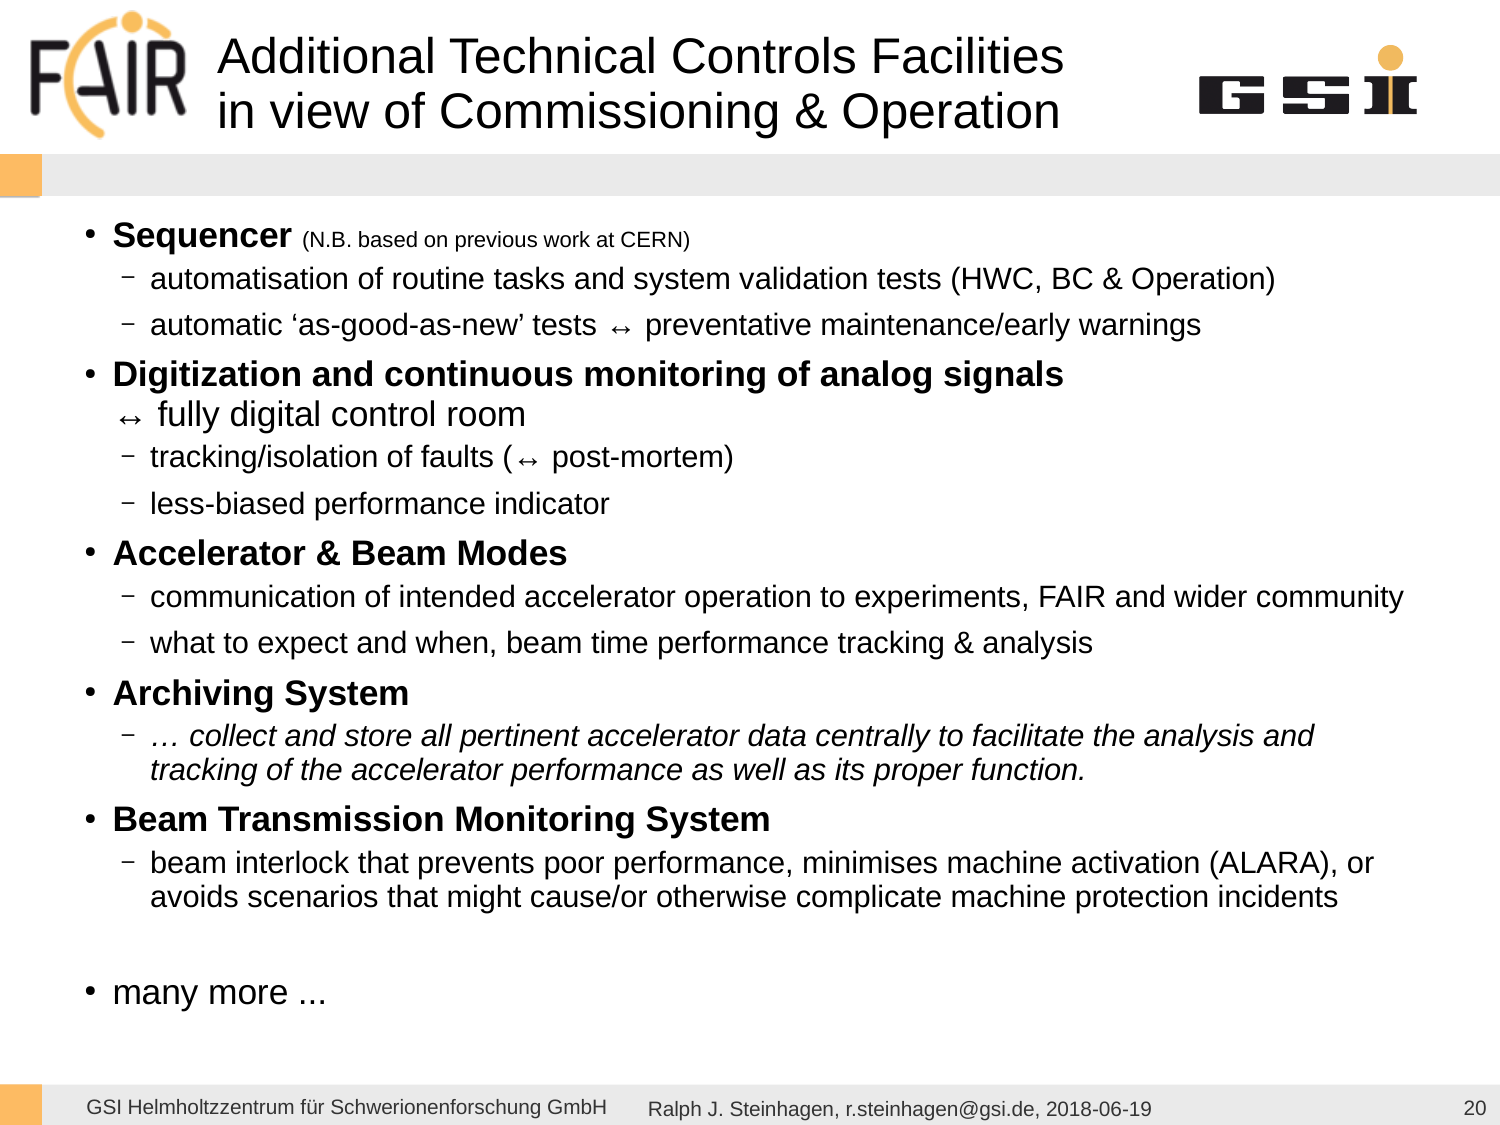

# Additional Technical Controls Facilities in view of Commissioning & Operation
Sequencer (N.B. based on previous work at CERN)
automatisation of routine tasks and system validation tests (HWC, BC & Operation)
automatic ‘as-good-as-new’ tests ↔ preventative maintenance/early warnings
Digitization and continuous monitoring of analog signals ↔ fully digital control room
tracking/isolation of faults (↔ post-mortem)
less-biased performance indicator
Accelerator & Beam Modes
communication of intended accelerator operation to experiments, FAIR and wider community
what to expect and when, beam time performance tracking & analysis
Archiving System
… collect and store all pertinent accelerator data centrally to facilitate the analysis and tracking of the accelerator performance as well as its proper function.
Beam Transmission Monitoring System
beam interlock that prevents poor performance, minimises machine activation (ALARA), or avoids scenarios that might cause/or otherwise complicate machine protection incidents
many more ...